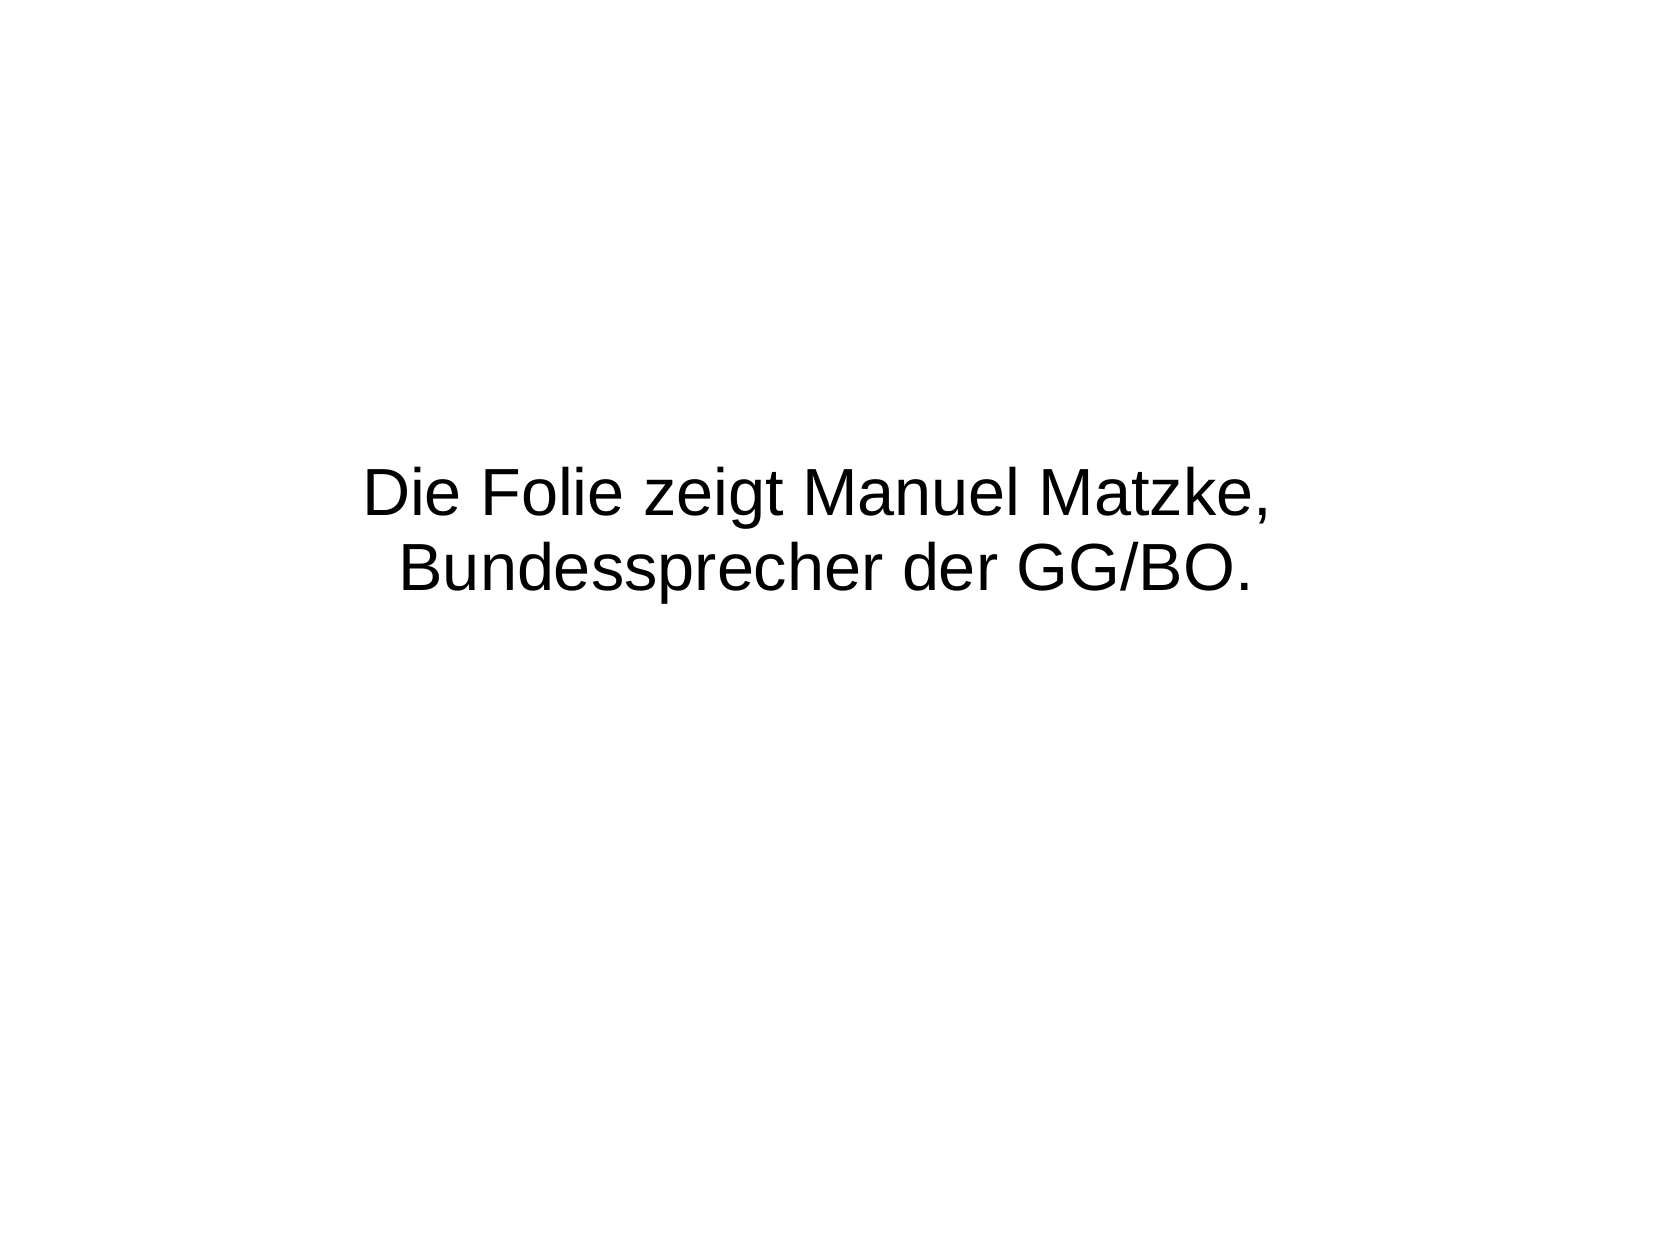

# Die Folie zeigt Manuel Matzke, Bundessprecher der GG/BO.